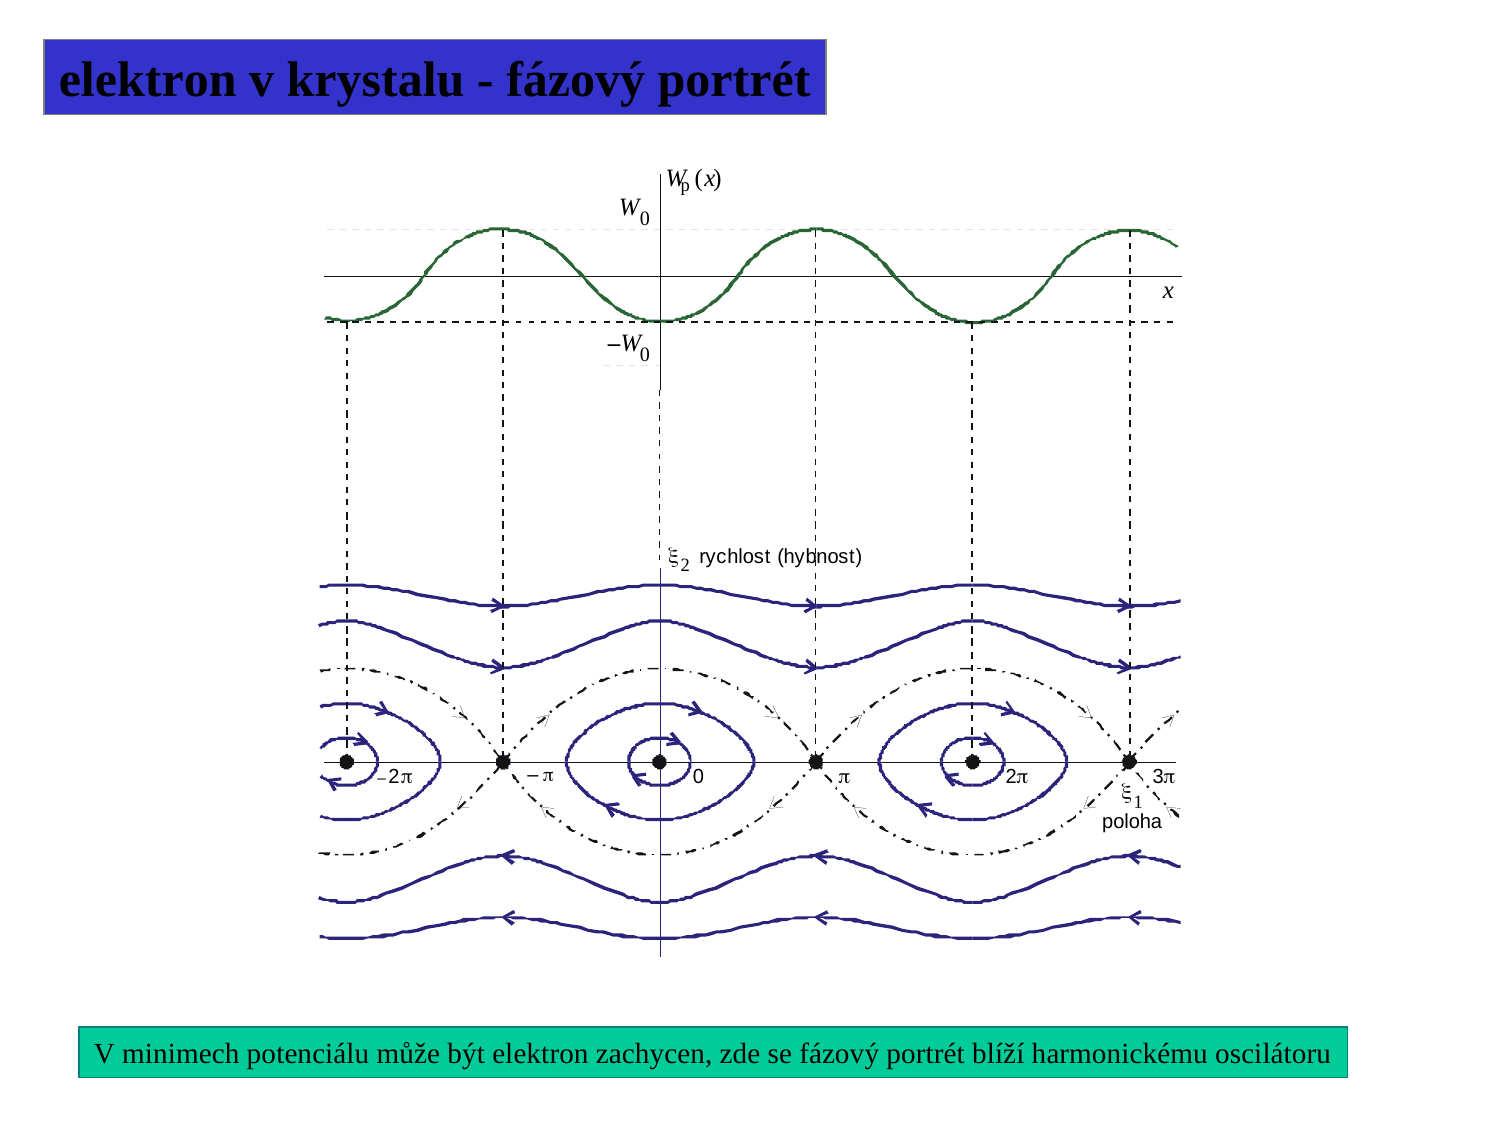

elektron v krystalu - fázový portrét
V minimech potenciálu může být elektron zachycen, zde se fázový portrét blíží harmonickému oscilátoru